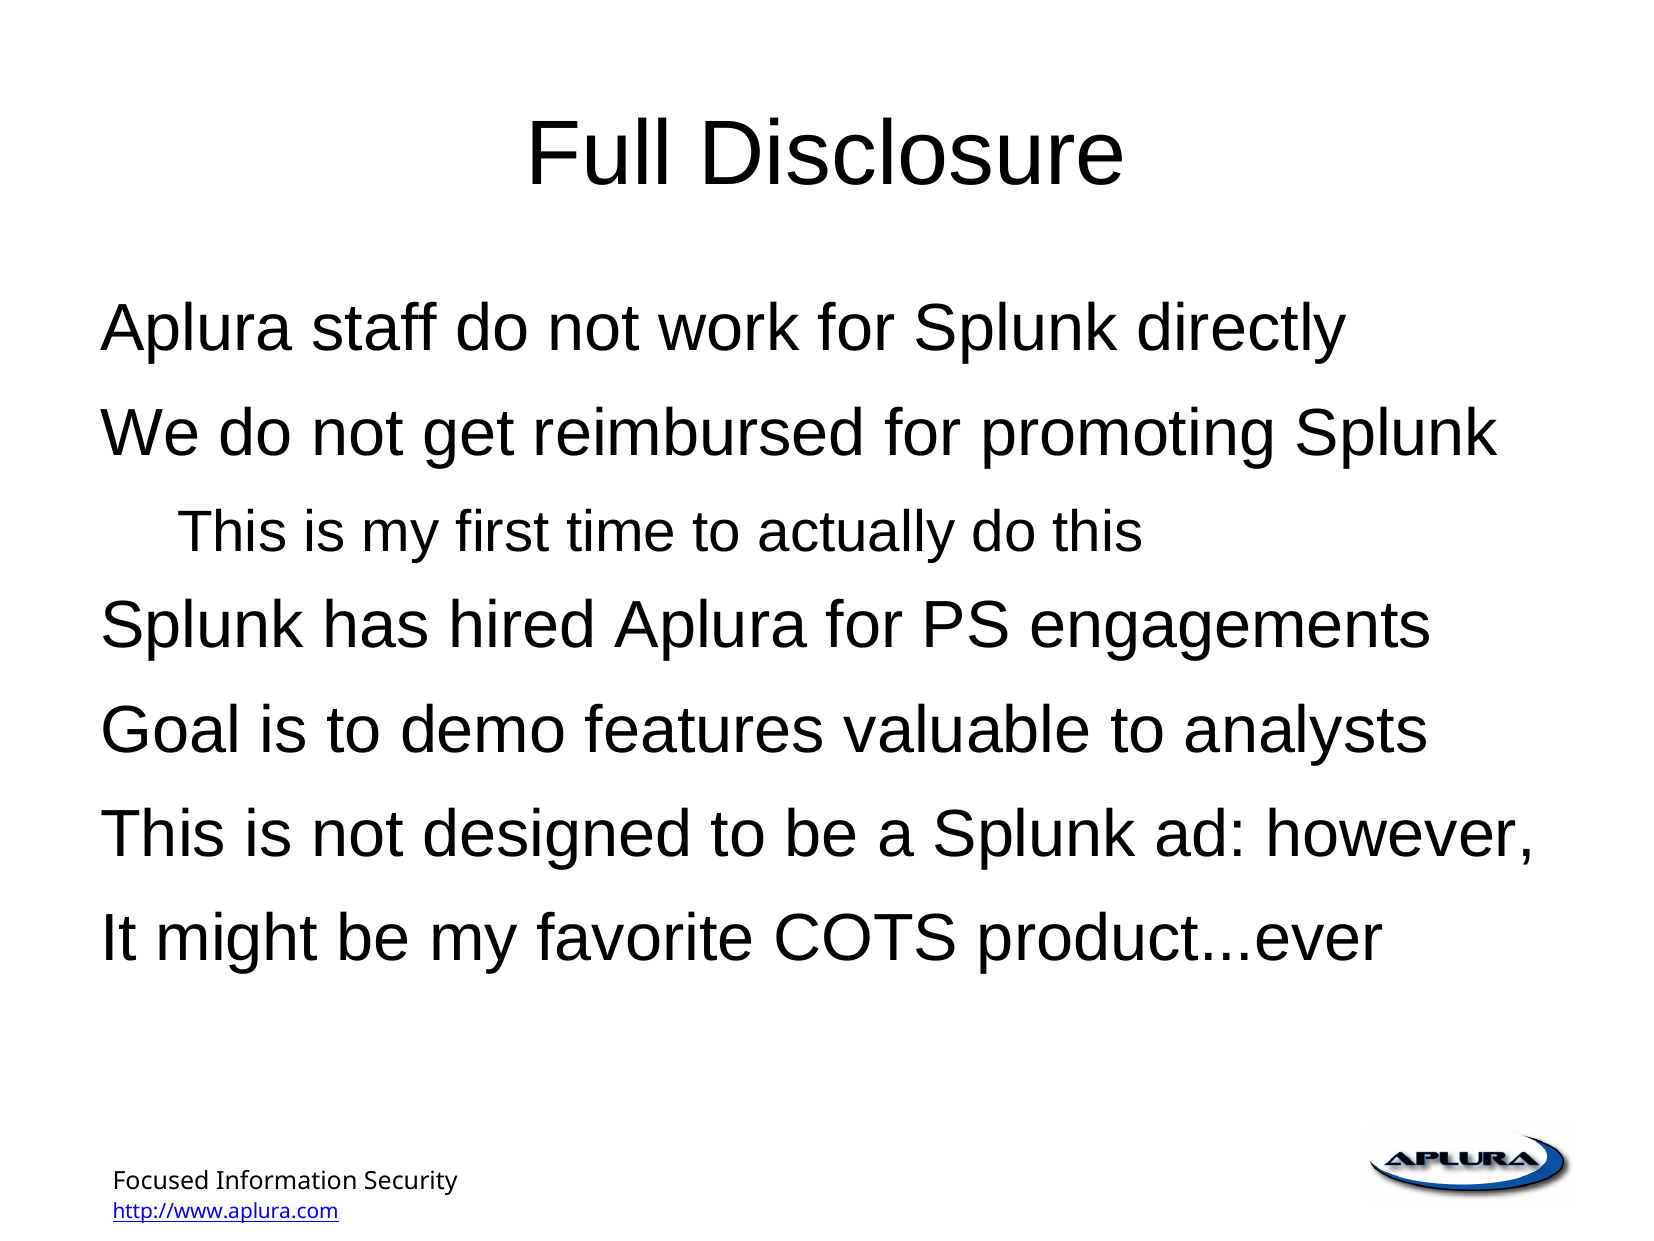

# Full Disclosure
Aplura staff do not work for Splunk directly
We do not get reimbursed for promoting Splunk
This is my first time to actually do this
Splunk has hired Aplura for PS engagements
Goal is to demo features valuable to analysts
This is not designed to be a Splunk ad: however,
It might be my favorite COTS product...ever